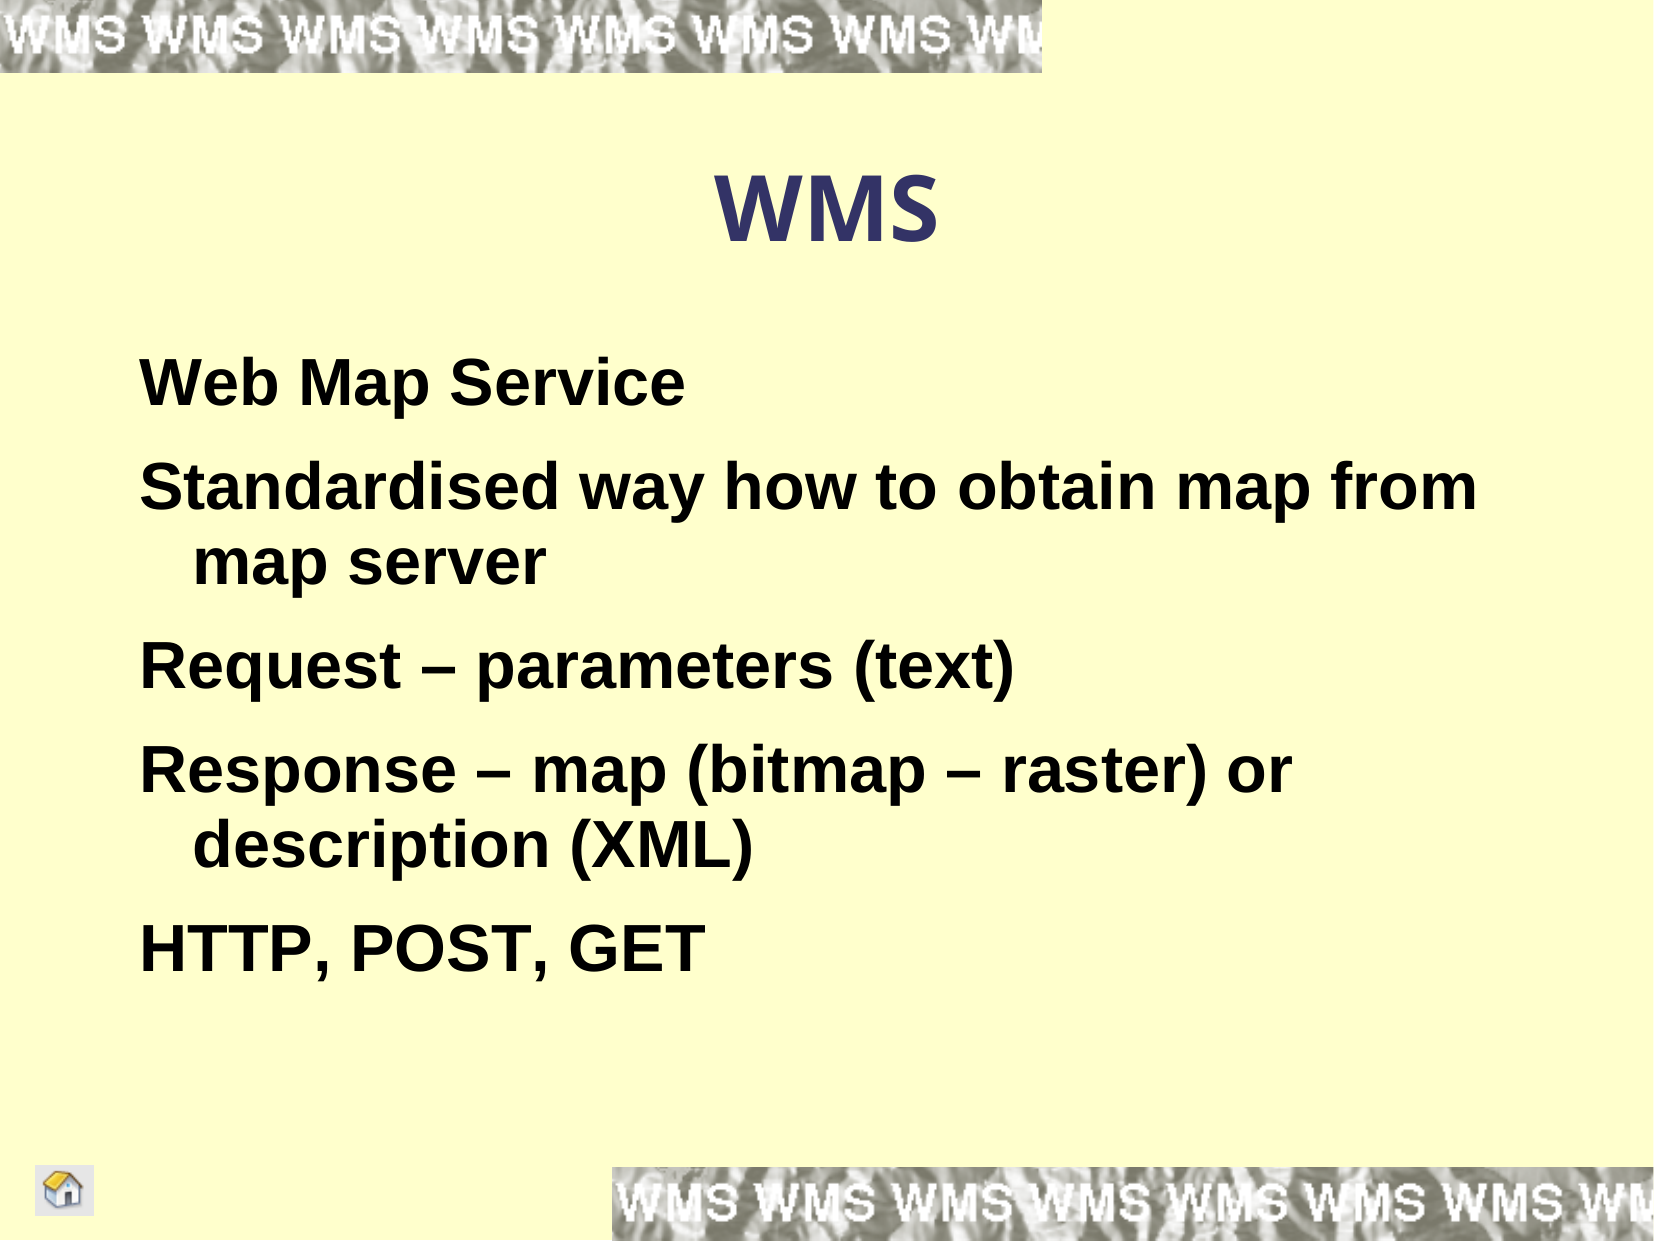

# WMS
Web Map Service
Standardised way how to obtain map from map server
Request – parameters (text)
Response – map (bitmap – raster) or description (XML)
HTTP, POST, GET